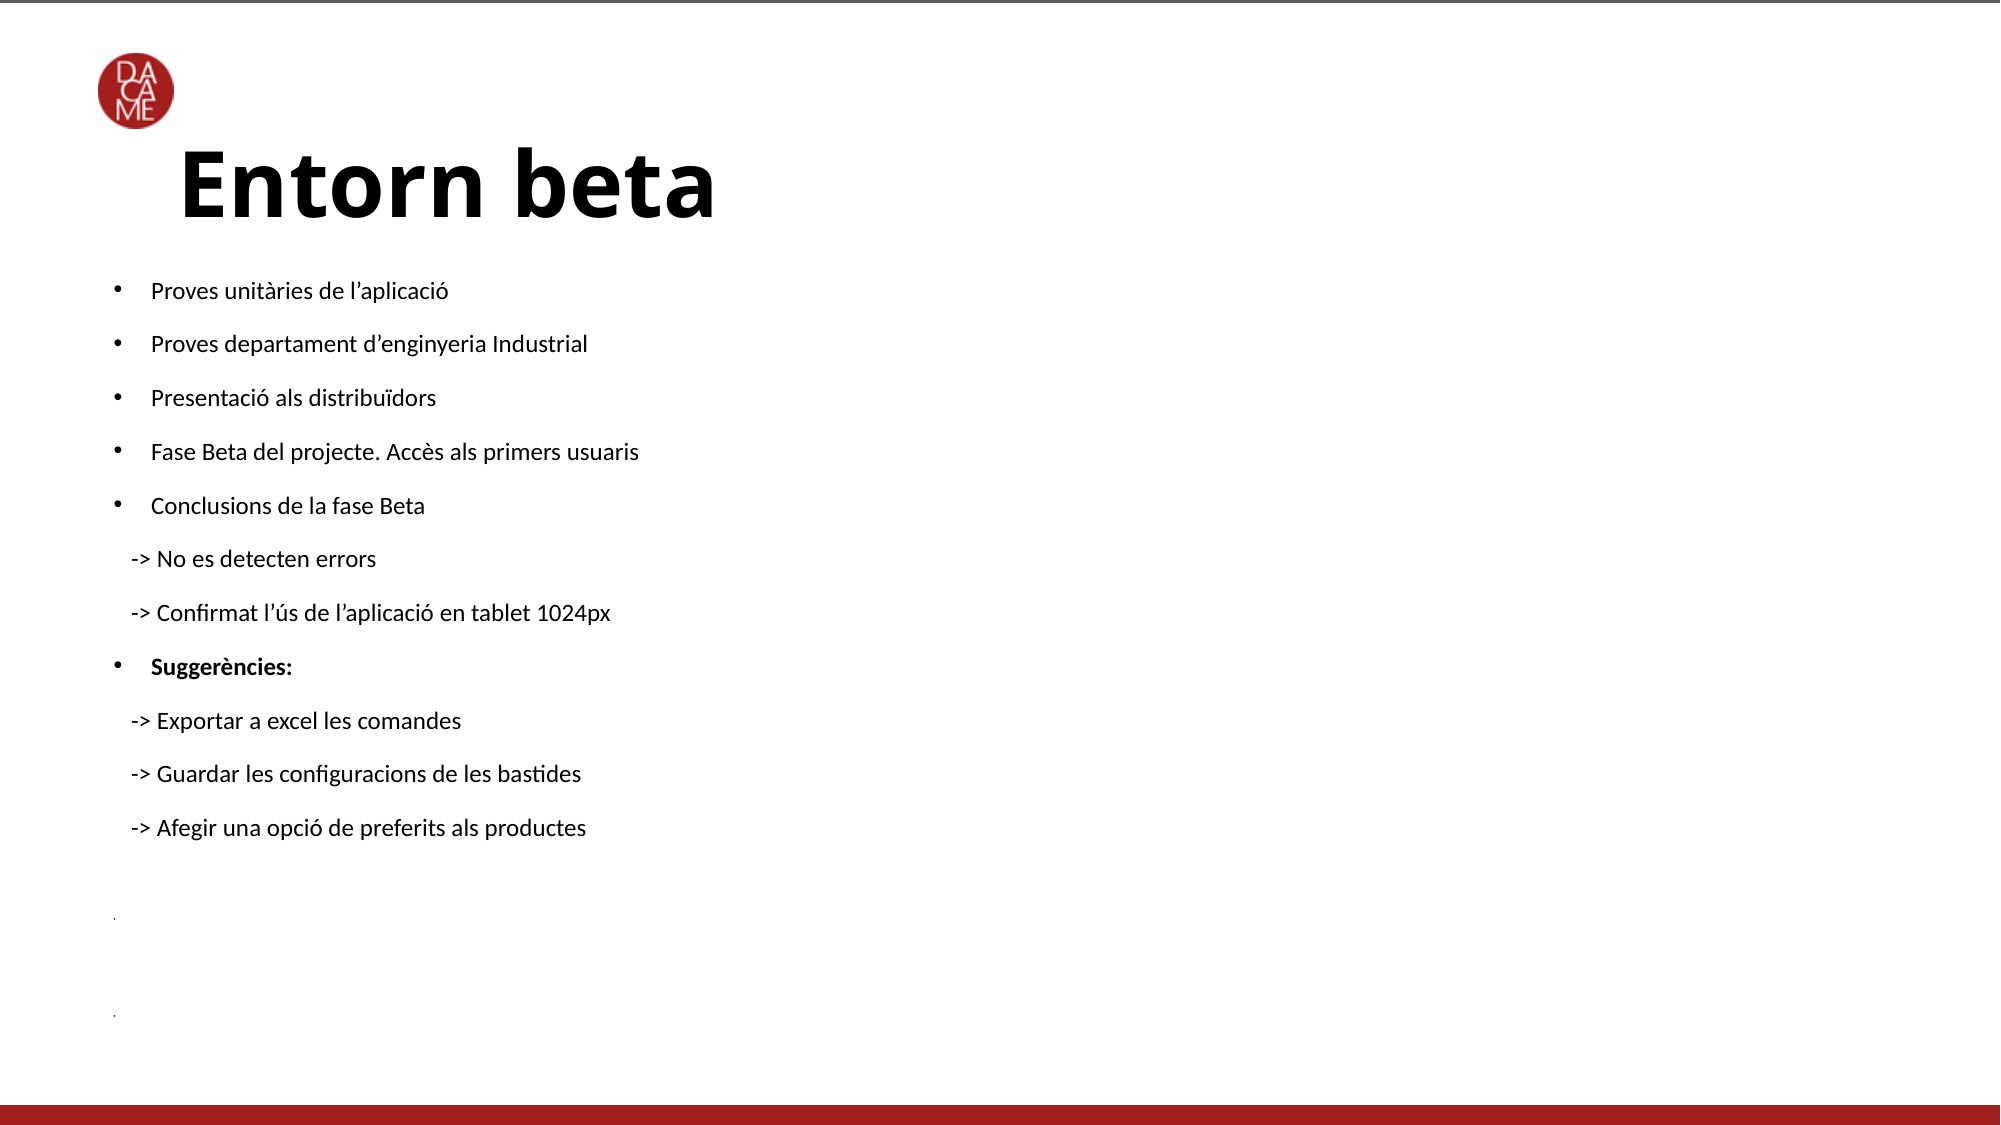

# Entorn beta
Proves unitàries de l’aplicació
Proves departament d’enginyeria Industrial
Presentació als distribuïdors
Fase Beta del projecte. Accès als primers usuaris
Conclusions de la fase Beta
 -> No es detecten errors
 -> Confirmat l’ús de l’aplicació en tablet 1024px
Suggerències:
 -> Exportar a excel les comandes
 -> Guardar les configuracions de les bastides
 -> Afegir una opció de preferits als productes